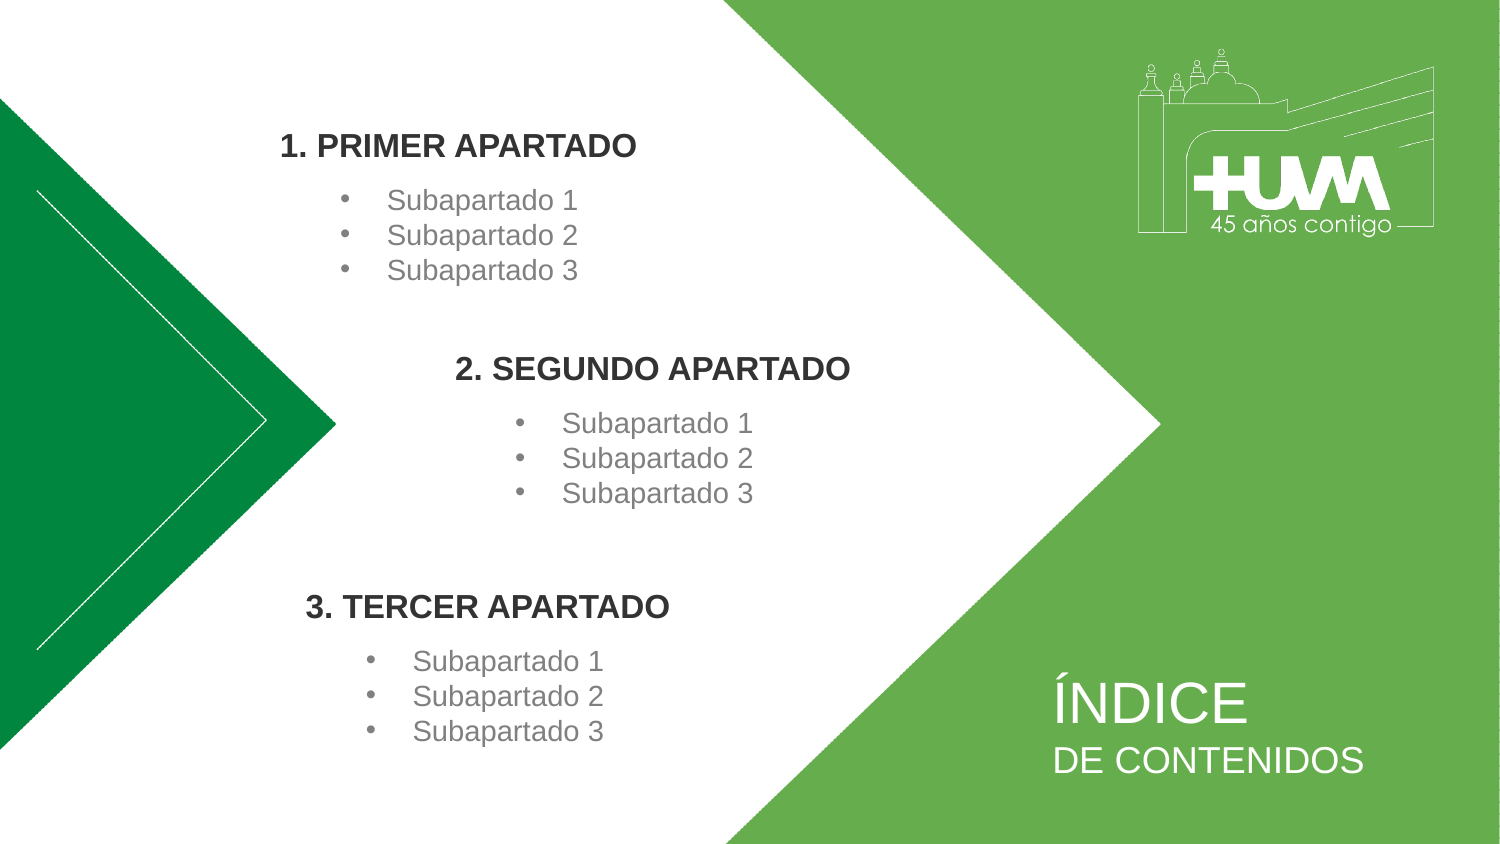

1. PRIMER APARTADO
Subapartado 1
Subapartado 2
Subapartado 3
2. SEGUNDO APARTADO
Subapartado 1
Subapartado 2
Subapartado 3
3. TERCER APARTADO
Subapartado 1
Subapartado 2
Subapartado 3
ÍNDICE
DE CONTENIDOS